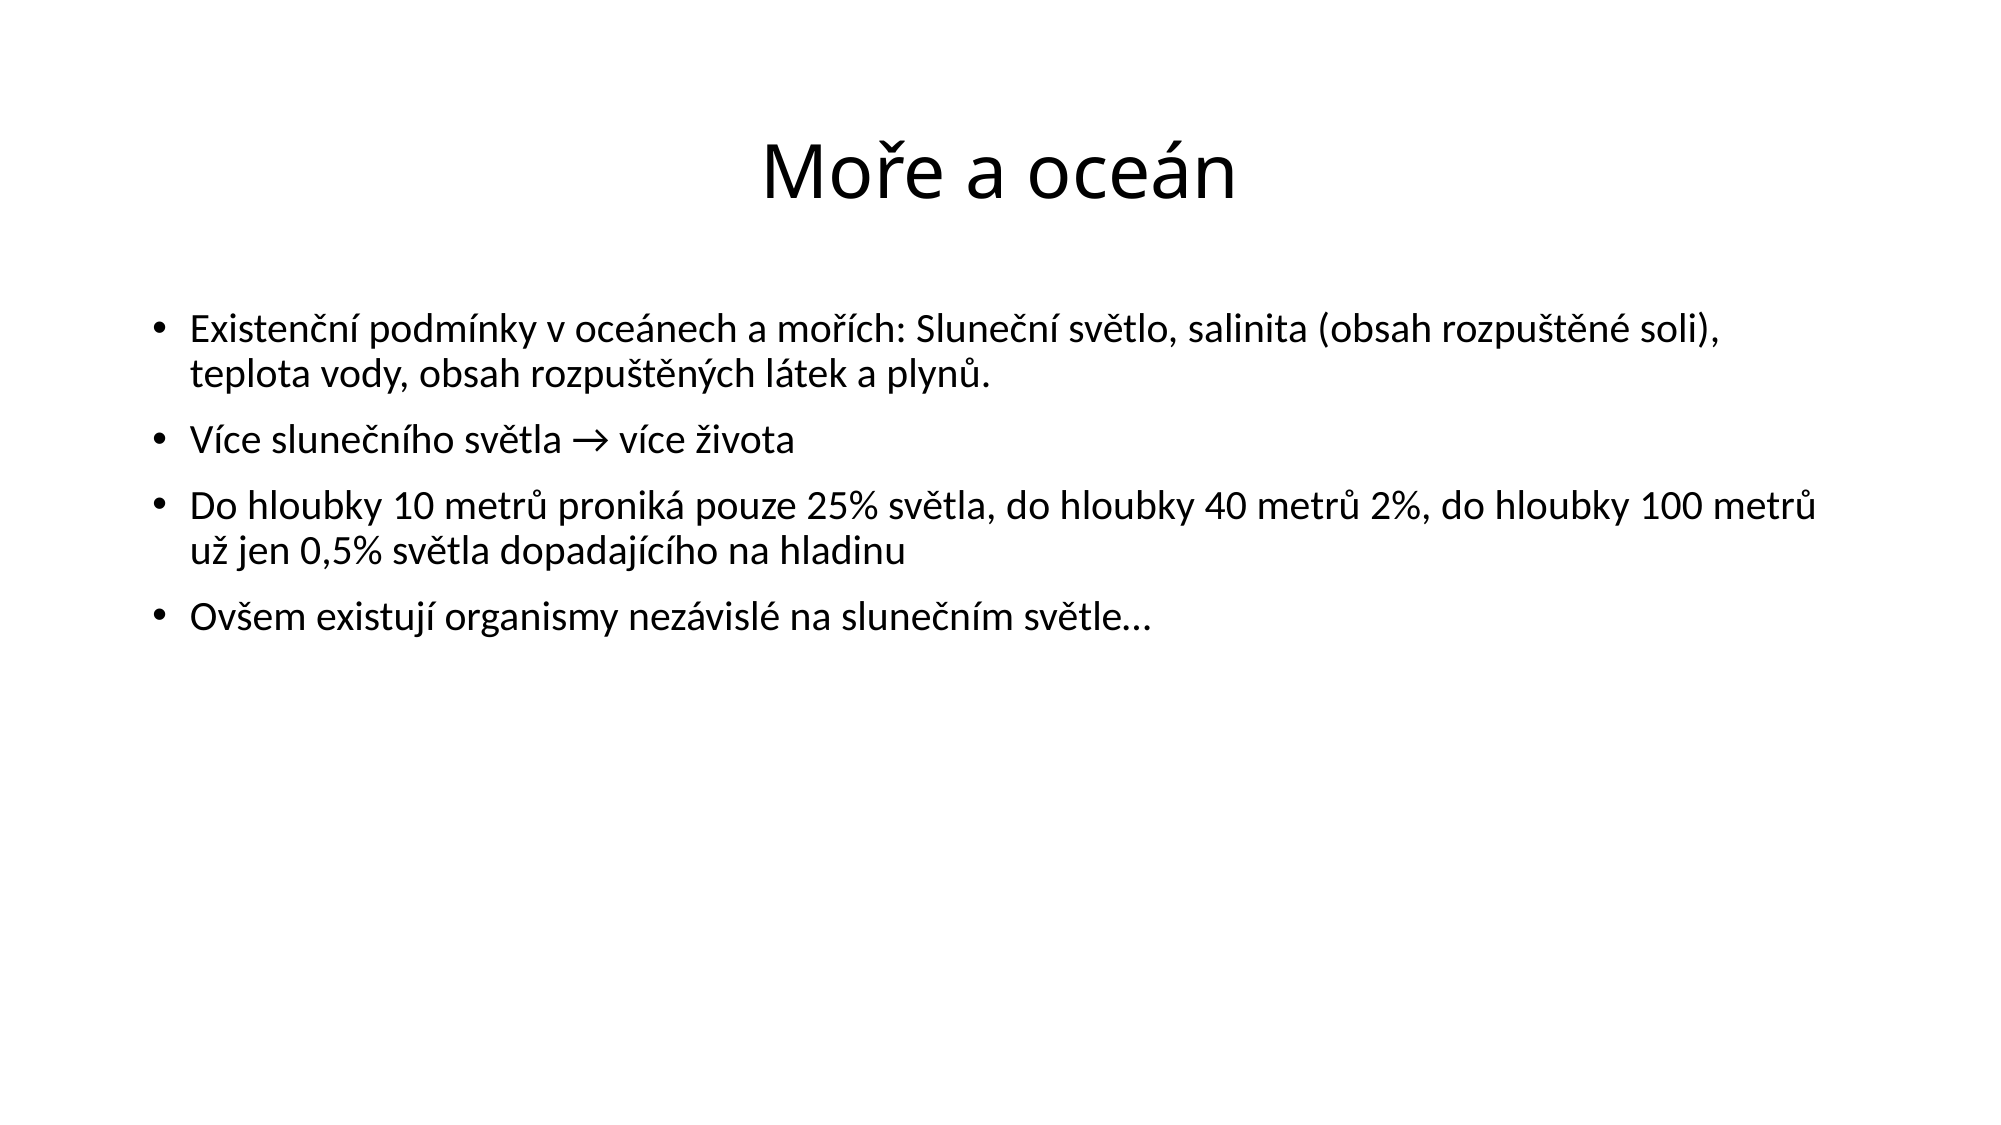

# Moře a oceán
Existenční podmínky v oceánech a mořích: Sluneční světlo, salinita (obsah rozpuštěné soli), teplota vody, obsah rozpuštěných látek a plynů.
Více slunečního světla → více života
Do hloubky 10 metrů proniká pouze 25% světla, do hloubky 40 metrů 2%, do hloubky 100 metrů už jen 0,5% světla dopadajícího na hladinu
Ovšem existují organismy nezávislé na slunečním světle…